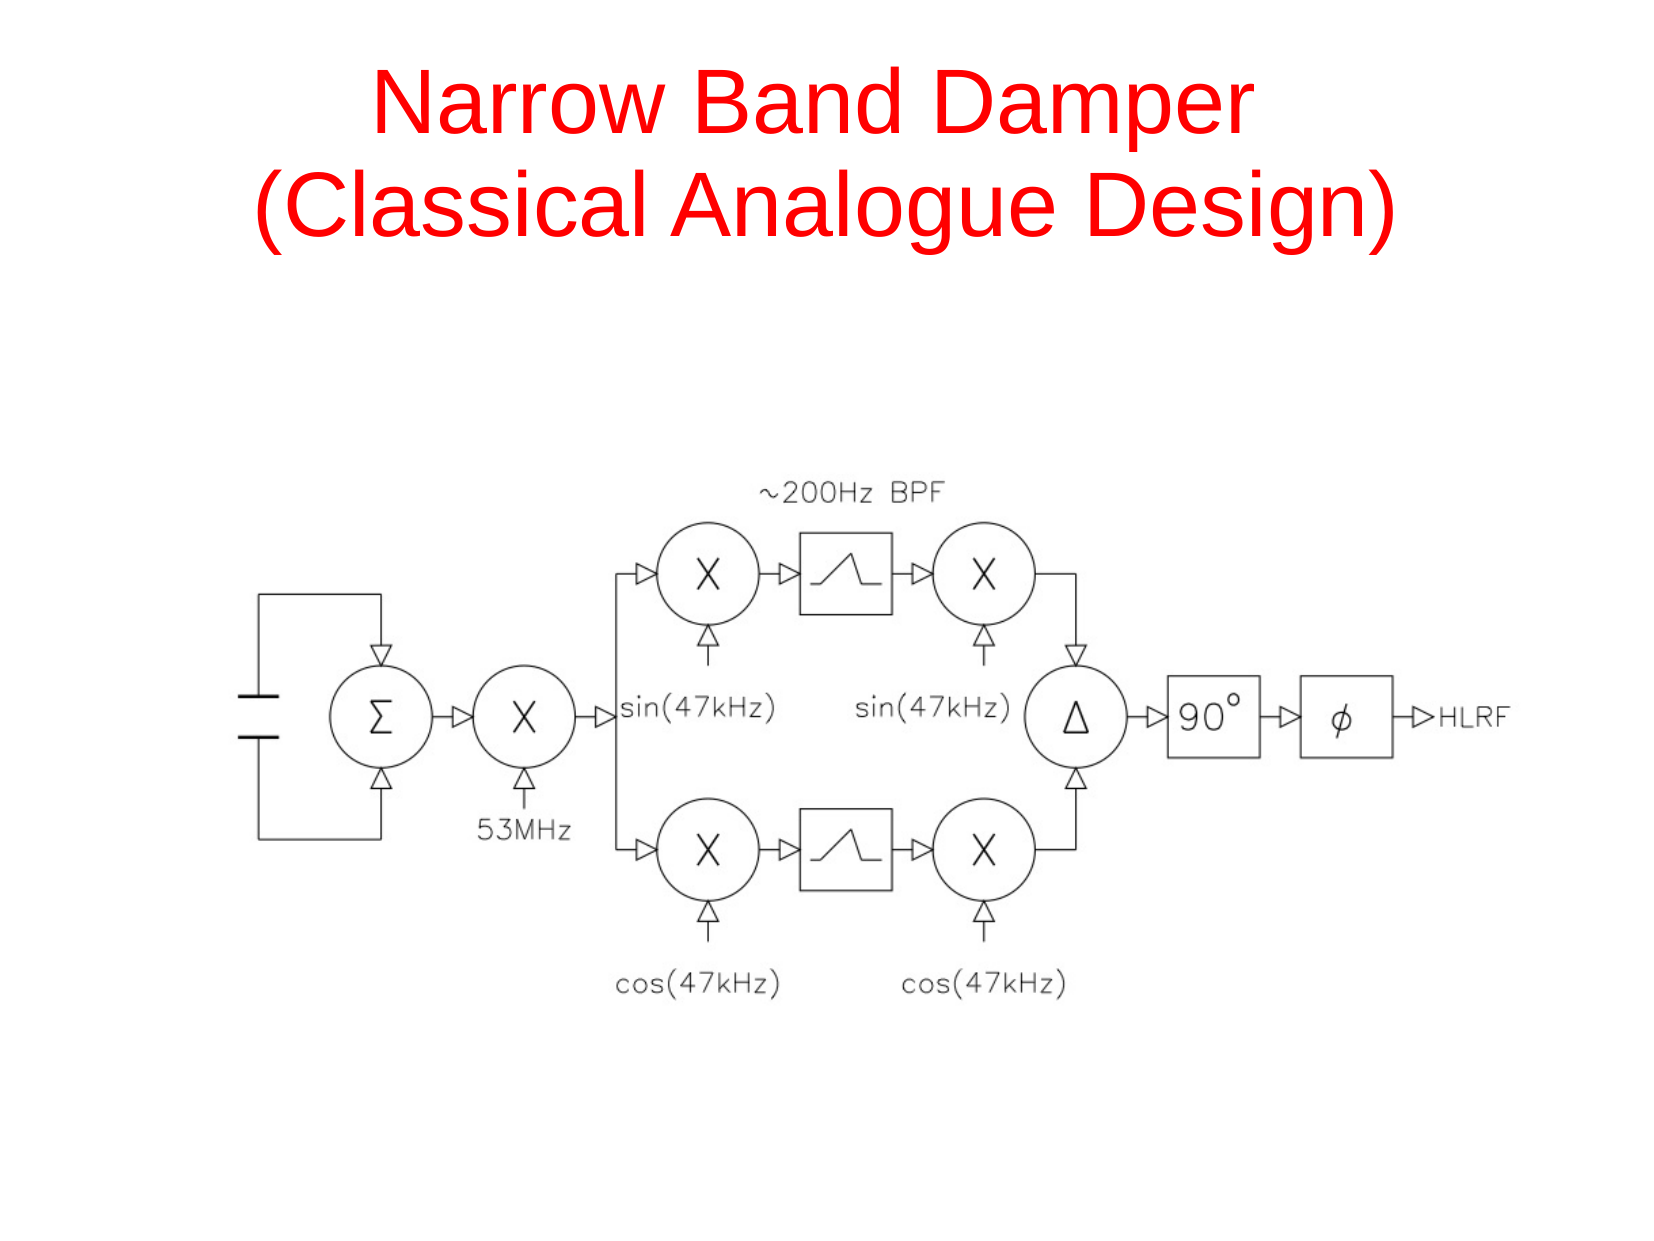

# Narrow Band Damper (Classical Analogue Design)